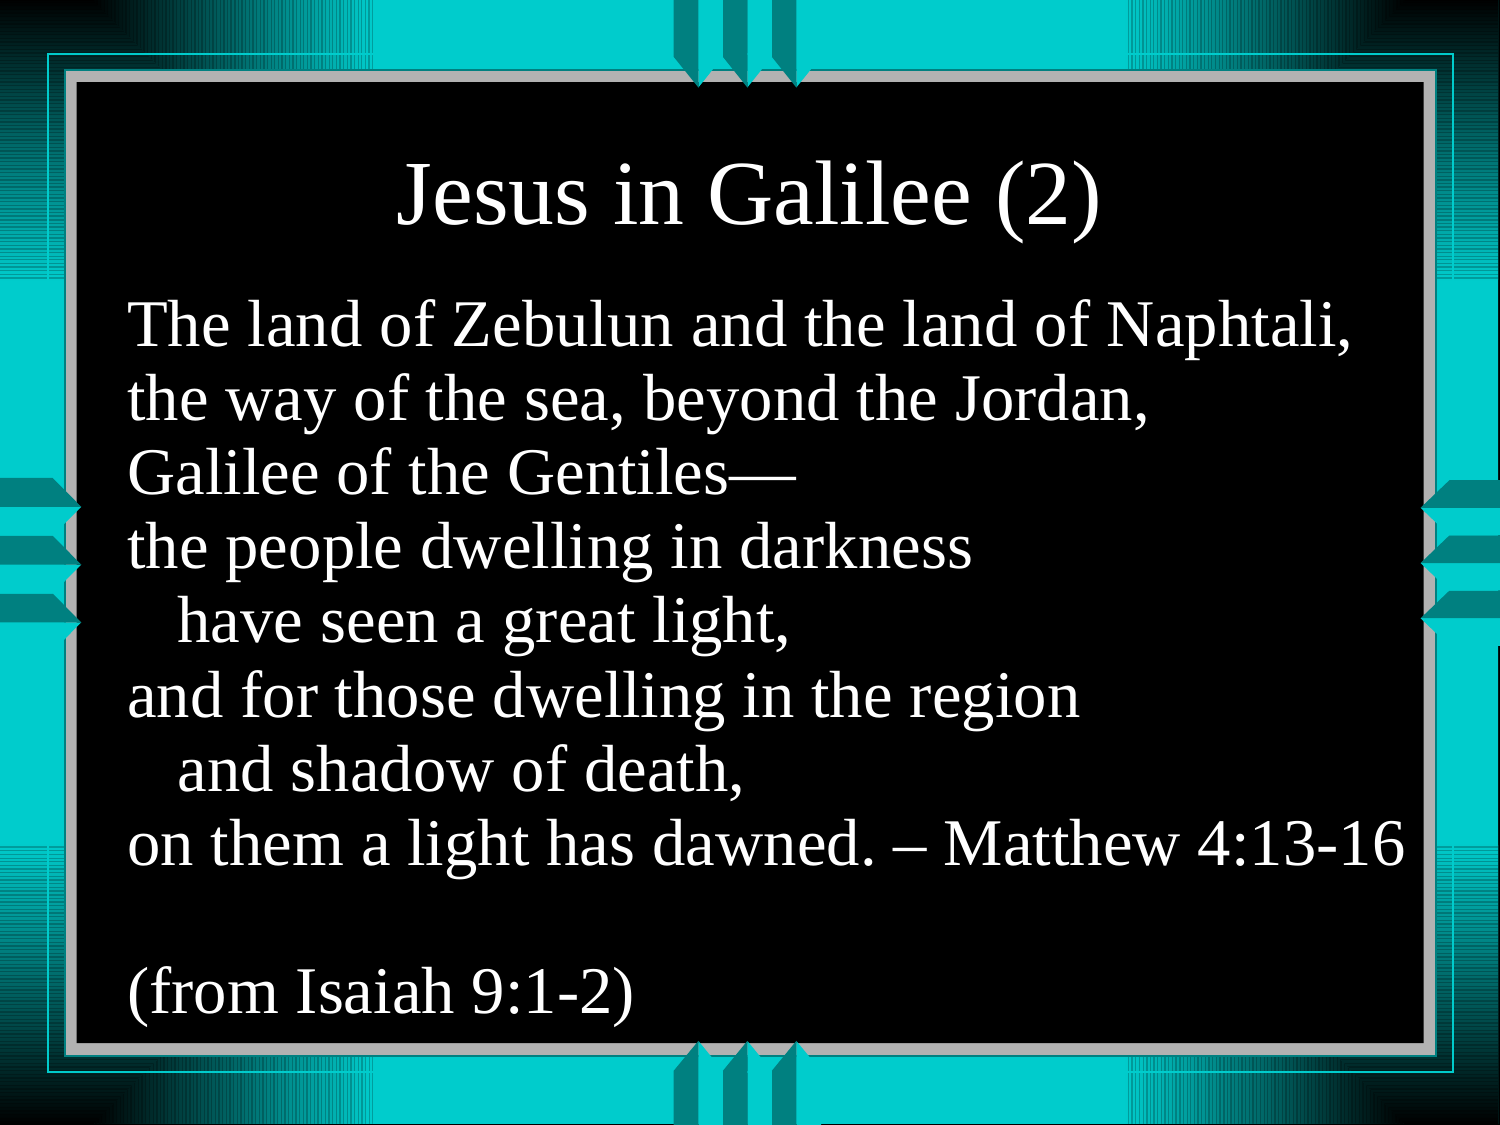

# Jesus in Galilee (2)
The land of Zebulun and the land of Naphtali,
the way of the sea, beyond the Jordan,
Galilee of the Gentiles—
the people dwelling in darkness
 have seen a great light,
and for those dwelling in the region
 and shadow of death,
on them a light has dawned. – Matthew 4:13-16
(from Isaiah 9:1-2)